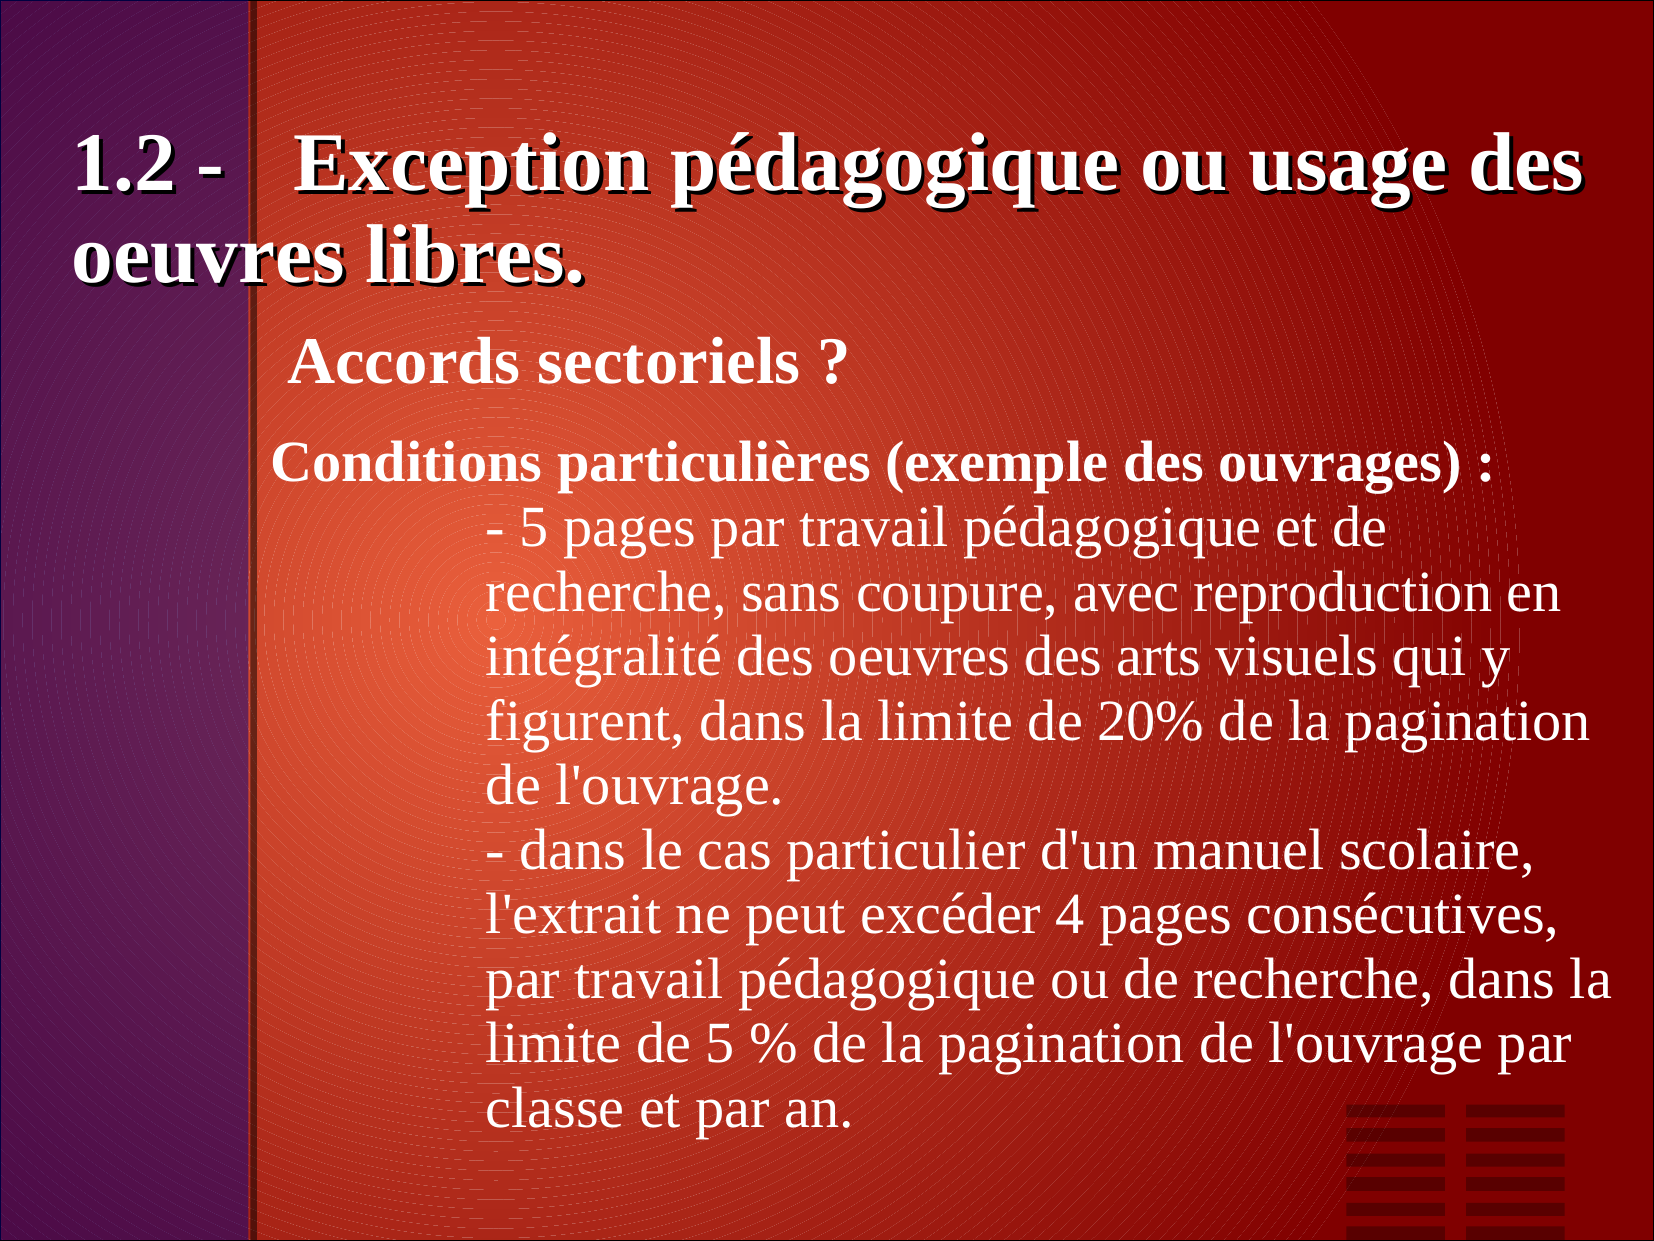

# 1.2 - 	Exception pédagogique ou usage des oeuvres libres.
 Accords sectoriels ?
Conditions particulières (exemple des ouvrages) :
	- 5 pages par travail pédagogique et de 				recherche, sans coupure, avec reproduction en 		intégralité des oeuvres des arts visuels qui y 		figurent, dans la limite de 20% de la pagination 	de l'ouvrage.
	- dans le cas particulier d'un manuel scolaire, 		l'extrait ne peut excéder 4 pages consécutives, 		par travail pédagogique ou de recherche, dans la 	limite de 5 % de la pagination de l'ouvrage par 		classe et par an.